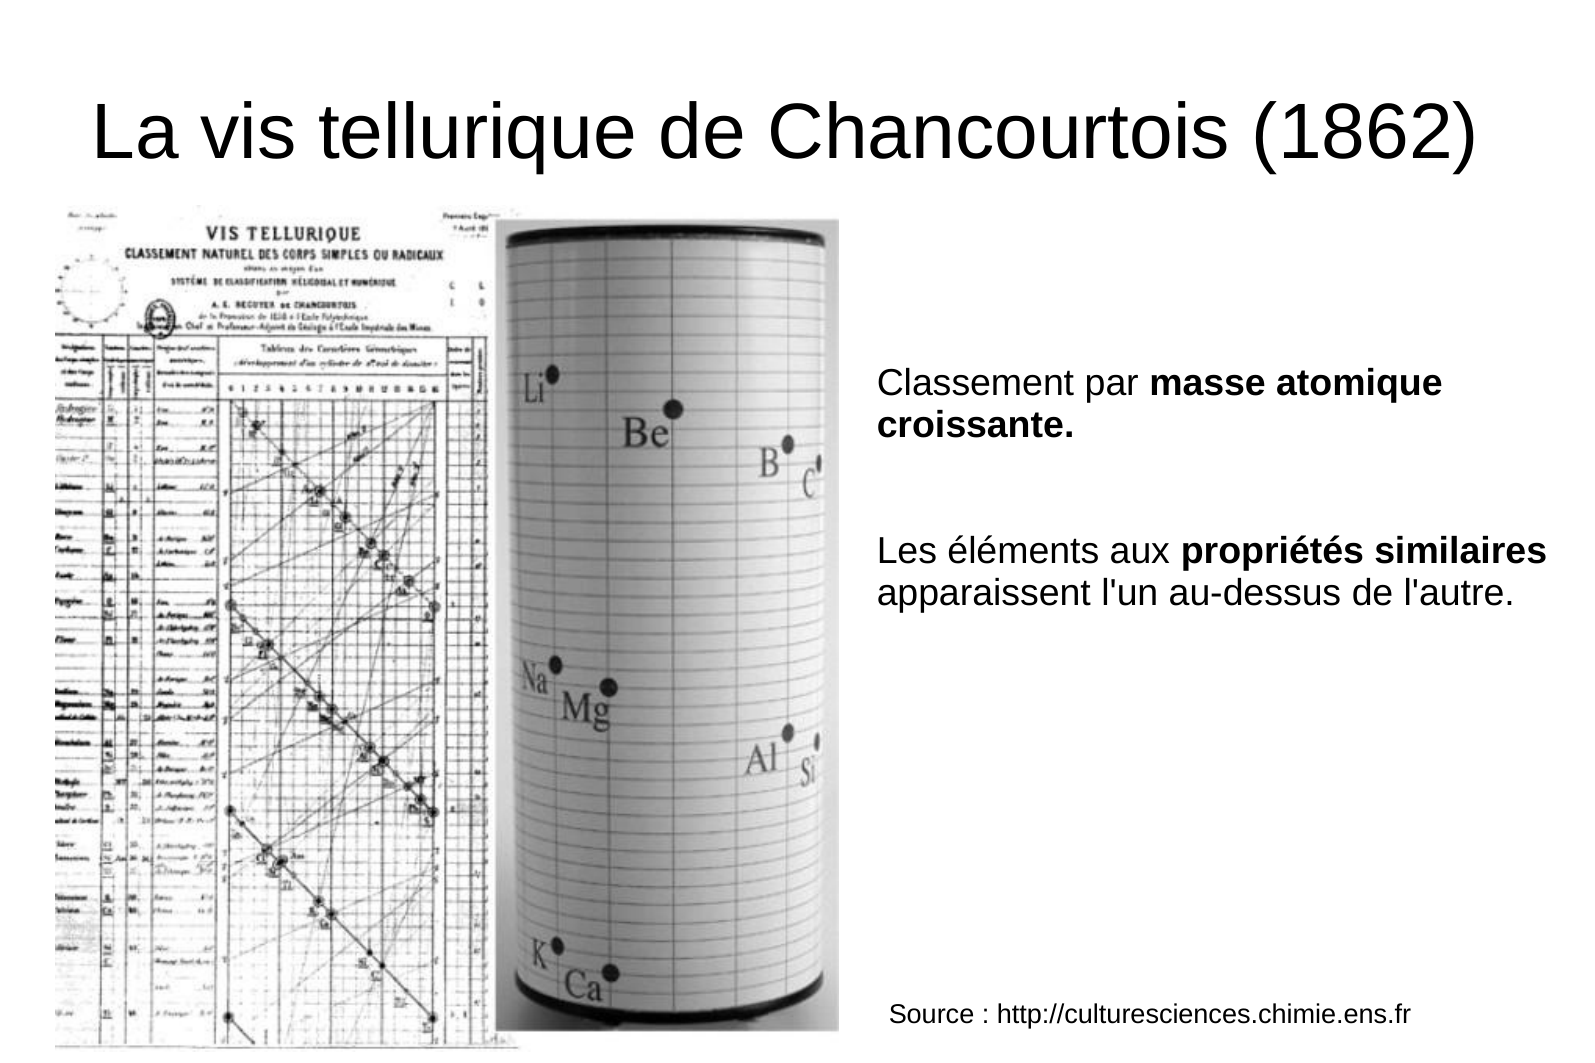

# La vis tellurique de Chancourtois (1862)
Classement par masse atomique croissante.
Les éléments aux propriétés similaires apparaissent l'un au-dessus de l'autre.
Source : http://culturesciences.chimie.ens.fr